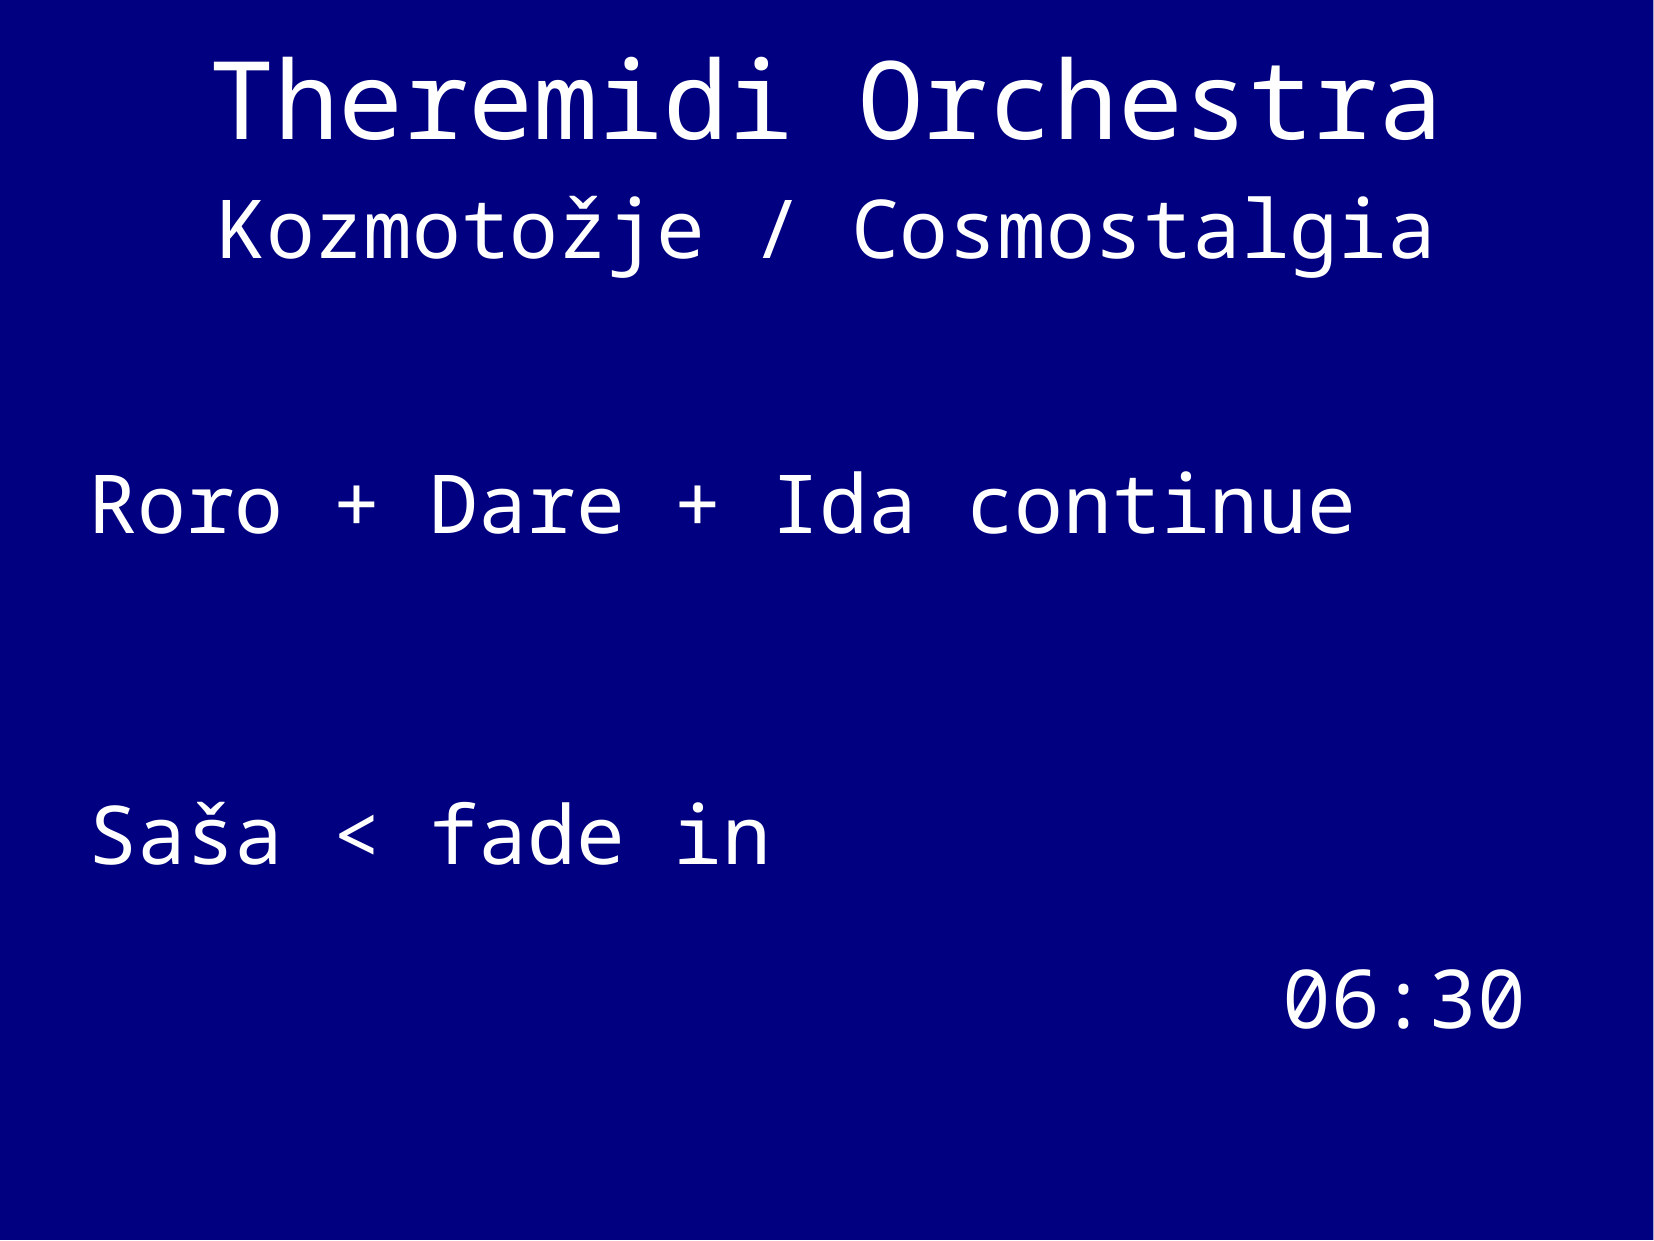

# Theremidi Orchestra Kozmotožje / Cosmostalgia
Roro + Dare + Ida continue
Saša < fade in
06:30